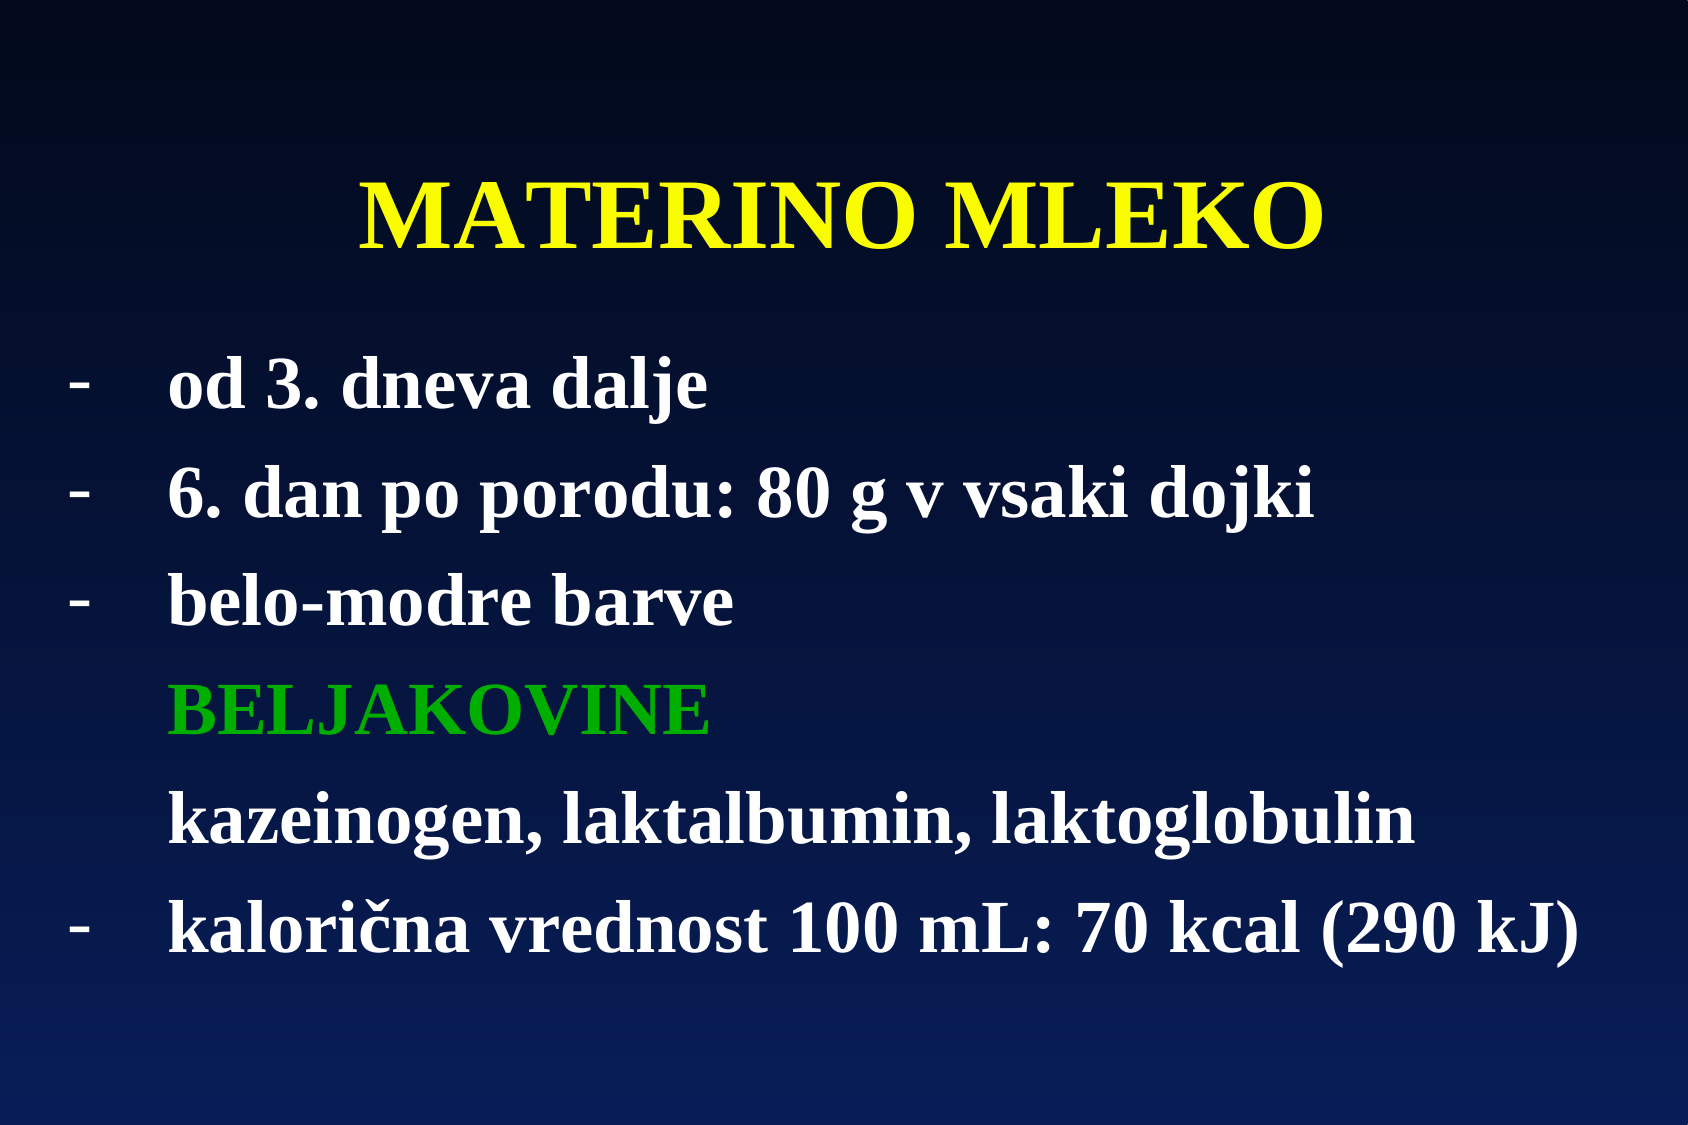

# MATERINO MLEKO
od 3. dneva dalje
6. dan po porodu: 80 g v vsaki dojki
belo-modre barve
	BELJAKOVINE
	kazeinogen, laktalbumin, laktoglobulin
kalorična vrednost 100 mL: 70 kcal (290 kJ)